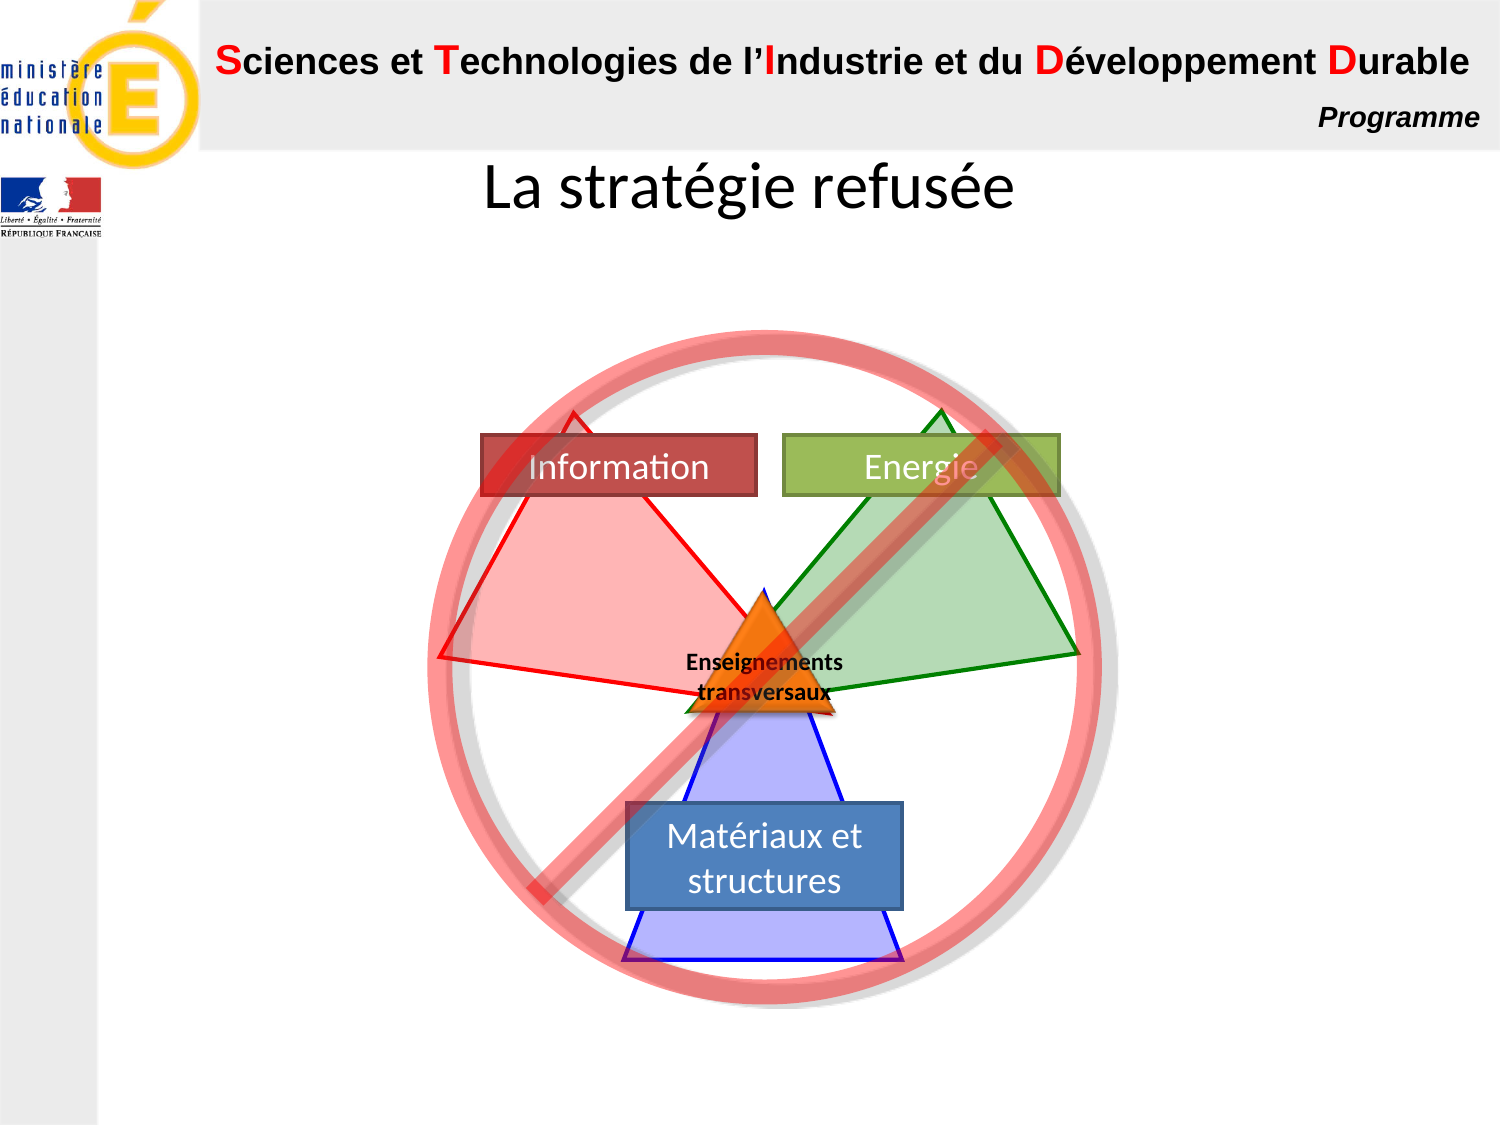

# La stratégie refusée
Information
Energie
Enseignements transversaux
Matériaux et structures